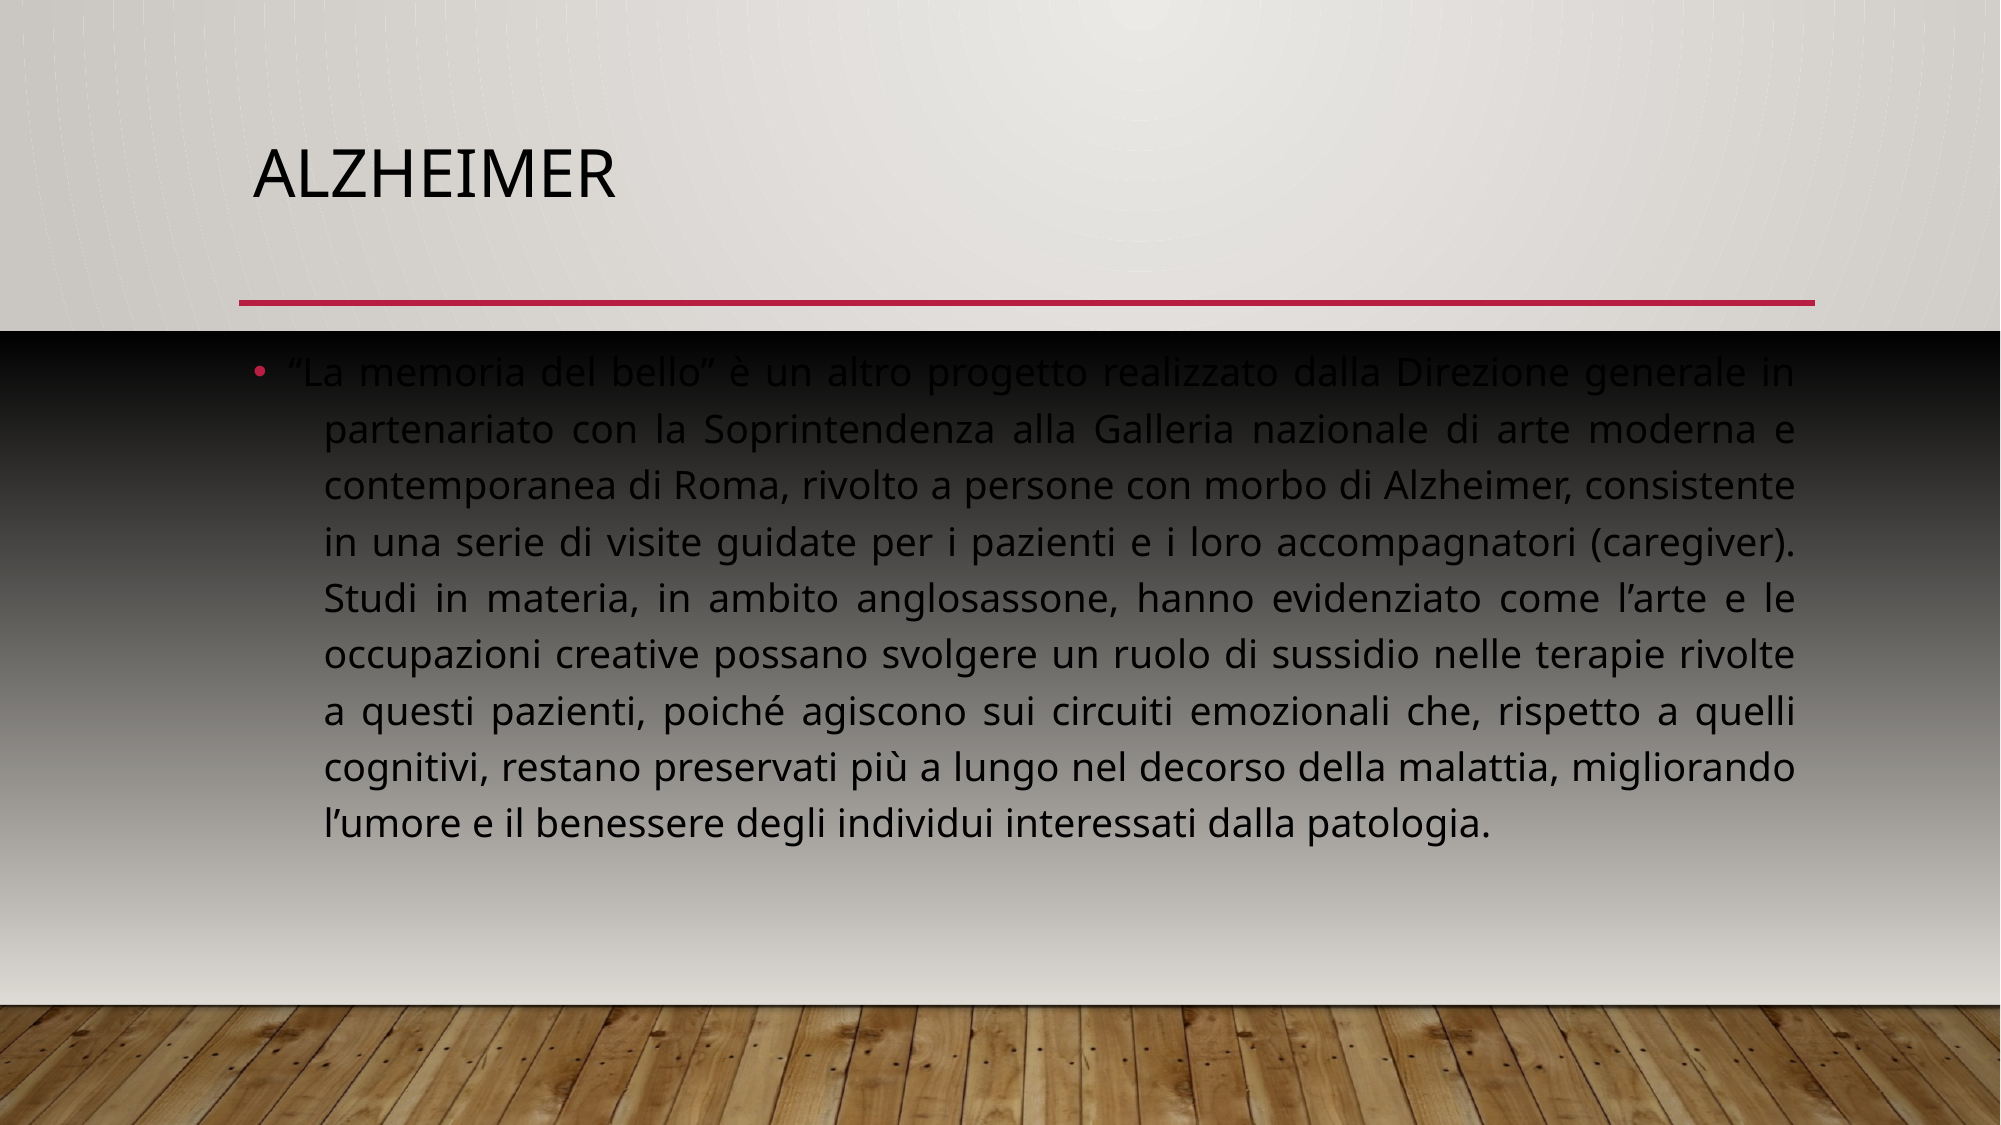

# alzheimer
“La memoria del bello” è un altro progetto realizzato dalla Direzione generale in partenariato con la Soprintendenza alla Galleria nazionale di arte moderna e contemporanea di Roma, rivolto a persone con morbo di Alzheimer, consistente in una serie di visite guidate per i pazienti e i loro accompagnatori (caregiver). Studi in materia, in ambito anglosassone, hanno evidenziato come l’arte e le occupazioni creative possano svolgere un ruolo di sussidio nelle terapie rivolte a questi pazienti, poiché agiscono sui circuiti emozionali che, rispetto a quelli cognitivi, restano preservati più a lungo nel decorso della malattia, migliorando l’umore e il benessere degli individui interessati dalla patologia.